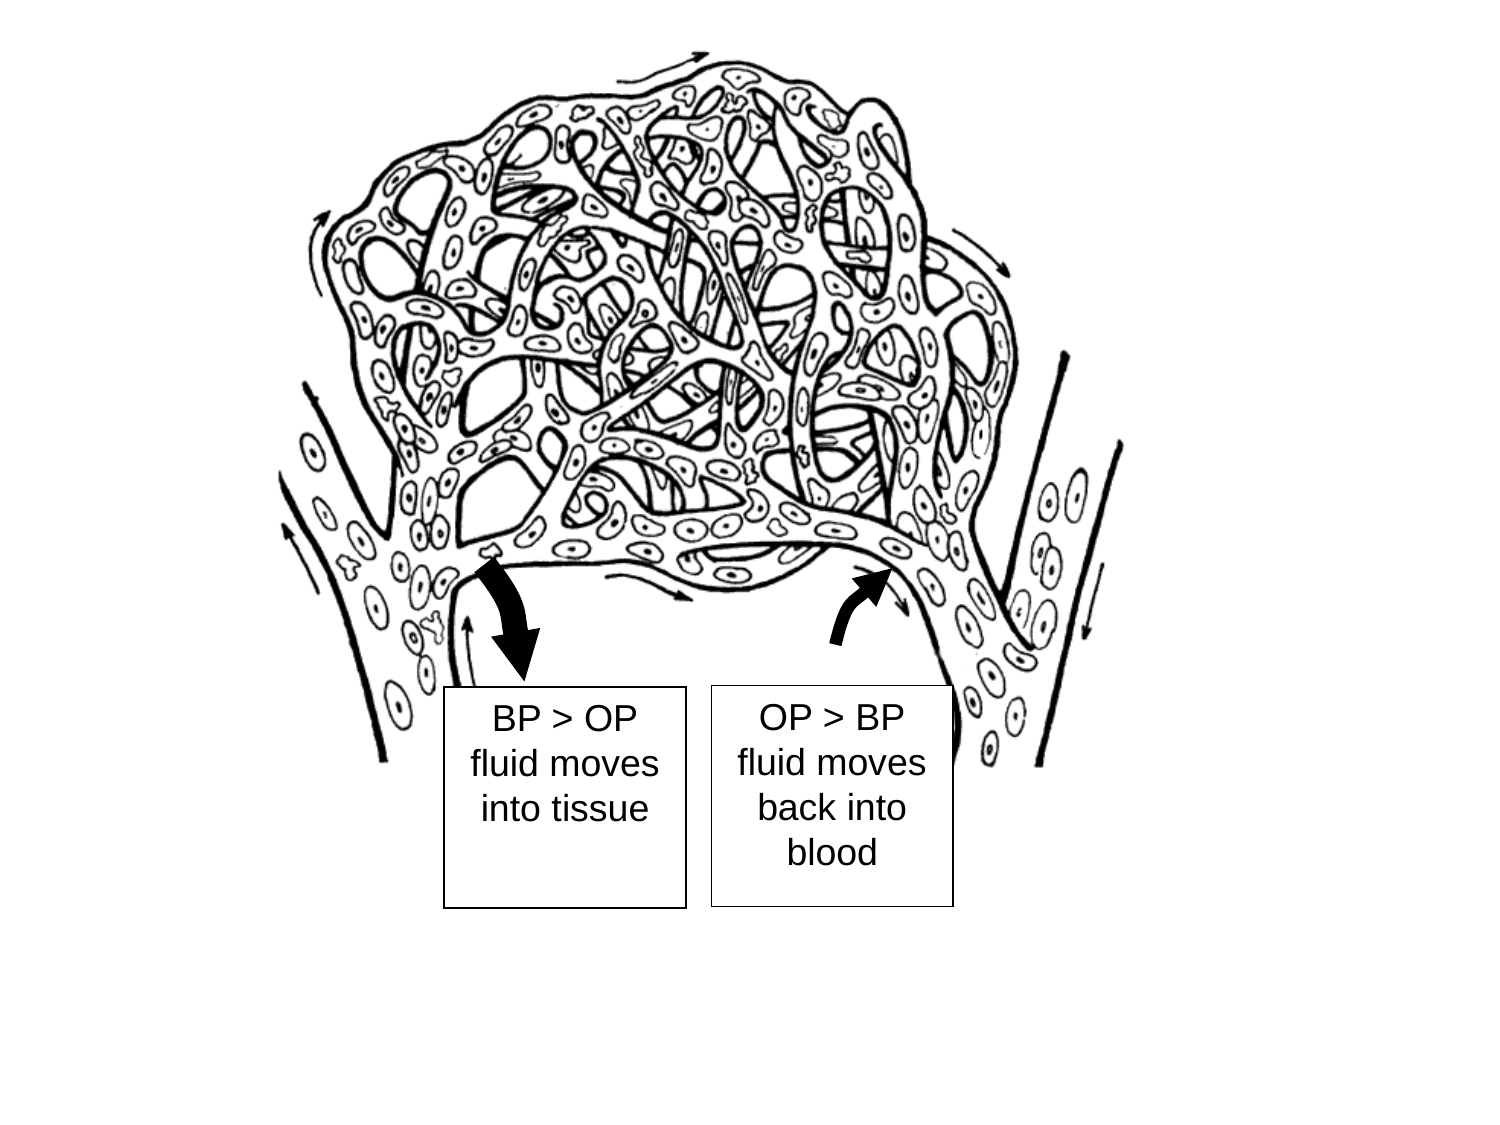

OP > BP
fluid moves back into blood
BP > OP
fluid moves into tissue